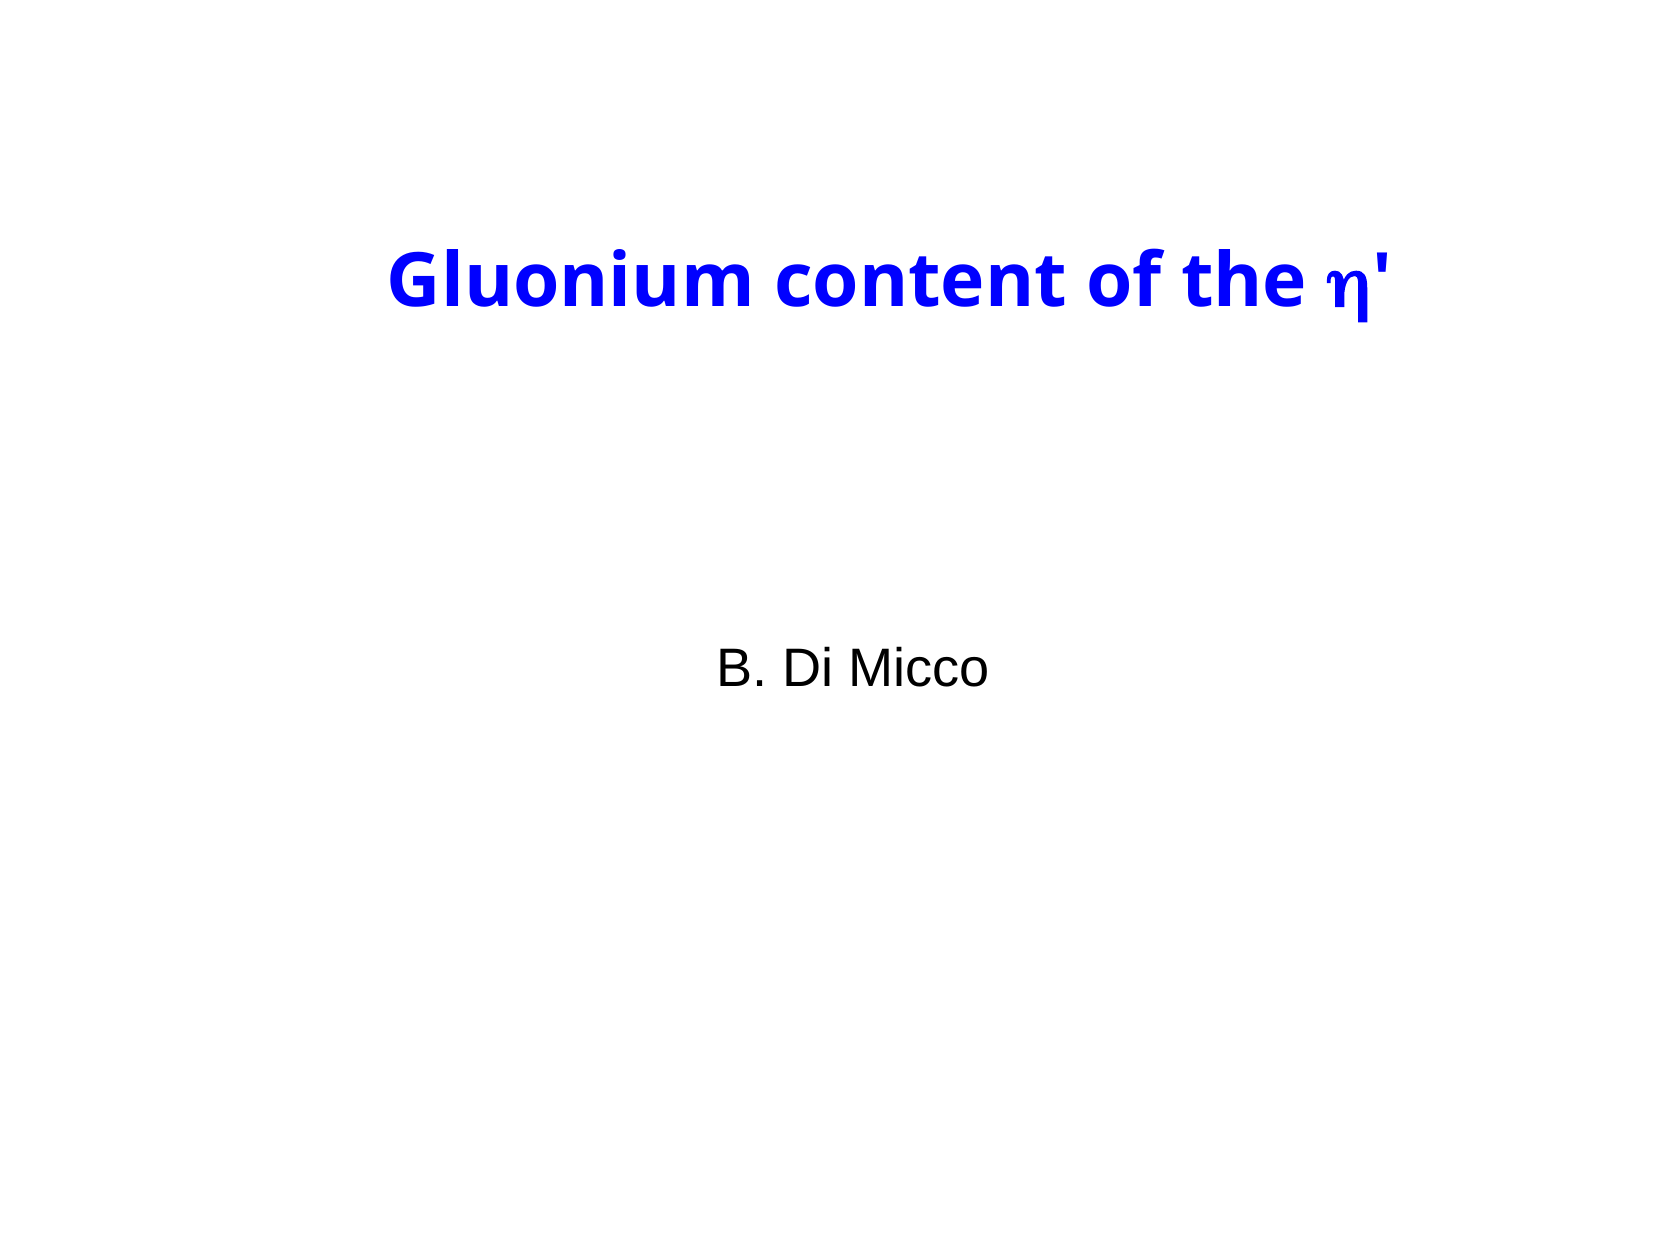

Gluonium content of the h'
B. Di Micco